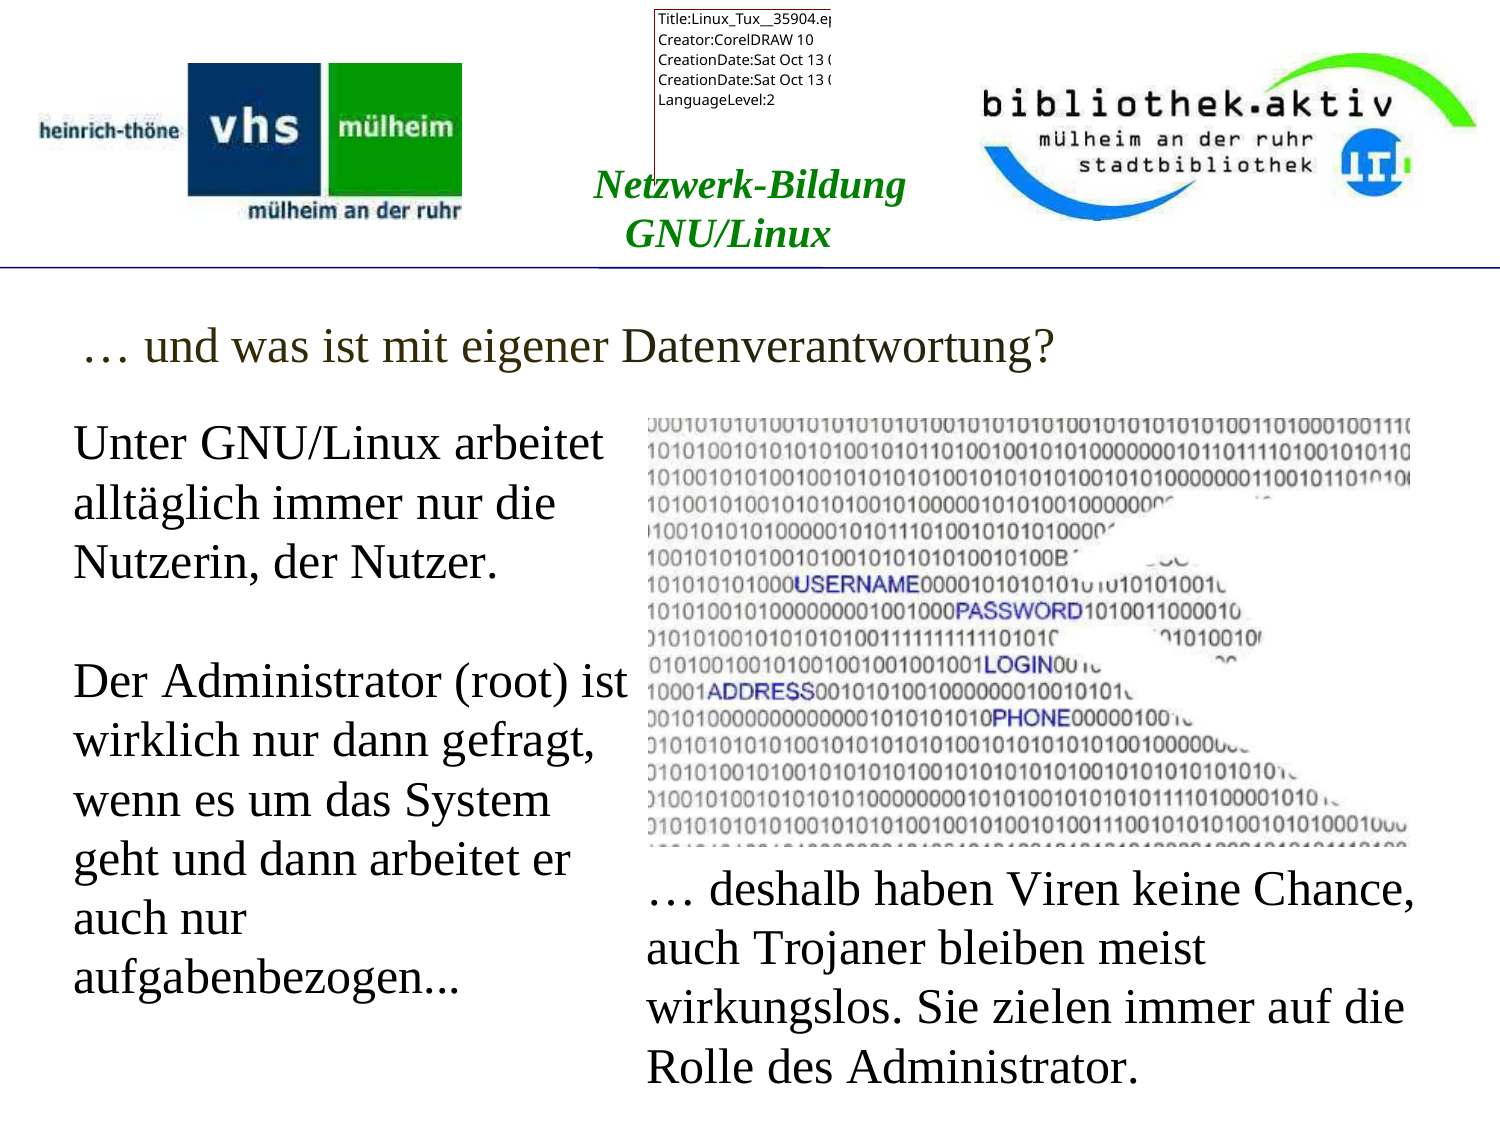

Netzwerk-Bildung
 GNU/Linux
… und was ist mit eigener Datenverantwortung?
Unter GNU/Linux arbeitet alltäglich immer nur die Nutzerin, der Nutzer.
Der Administrator (root) ist wirklich nur dann gefragt, wenn es um das System geht und dann arbeitet er auch nur aufgabenbezogen...
… deshalb haben Viren keine Chance, auch Trojaner bleiben meist wirkungslos. Sie zielen immer auf die Rolle des Administrator.